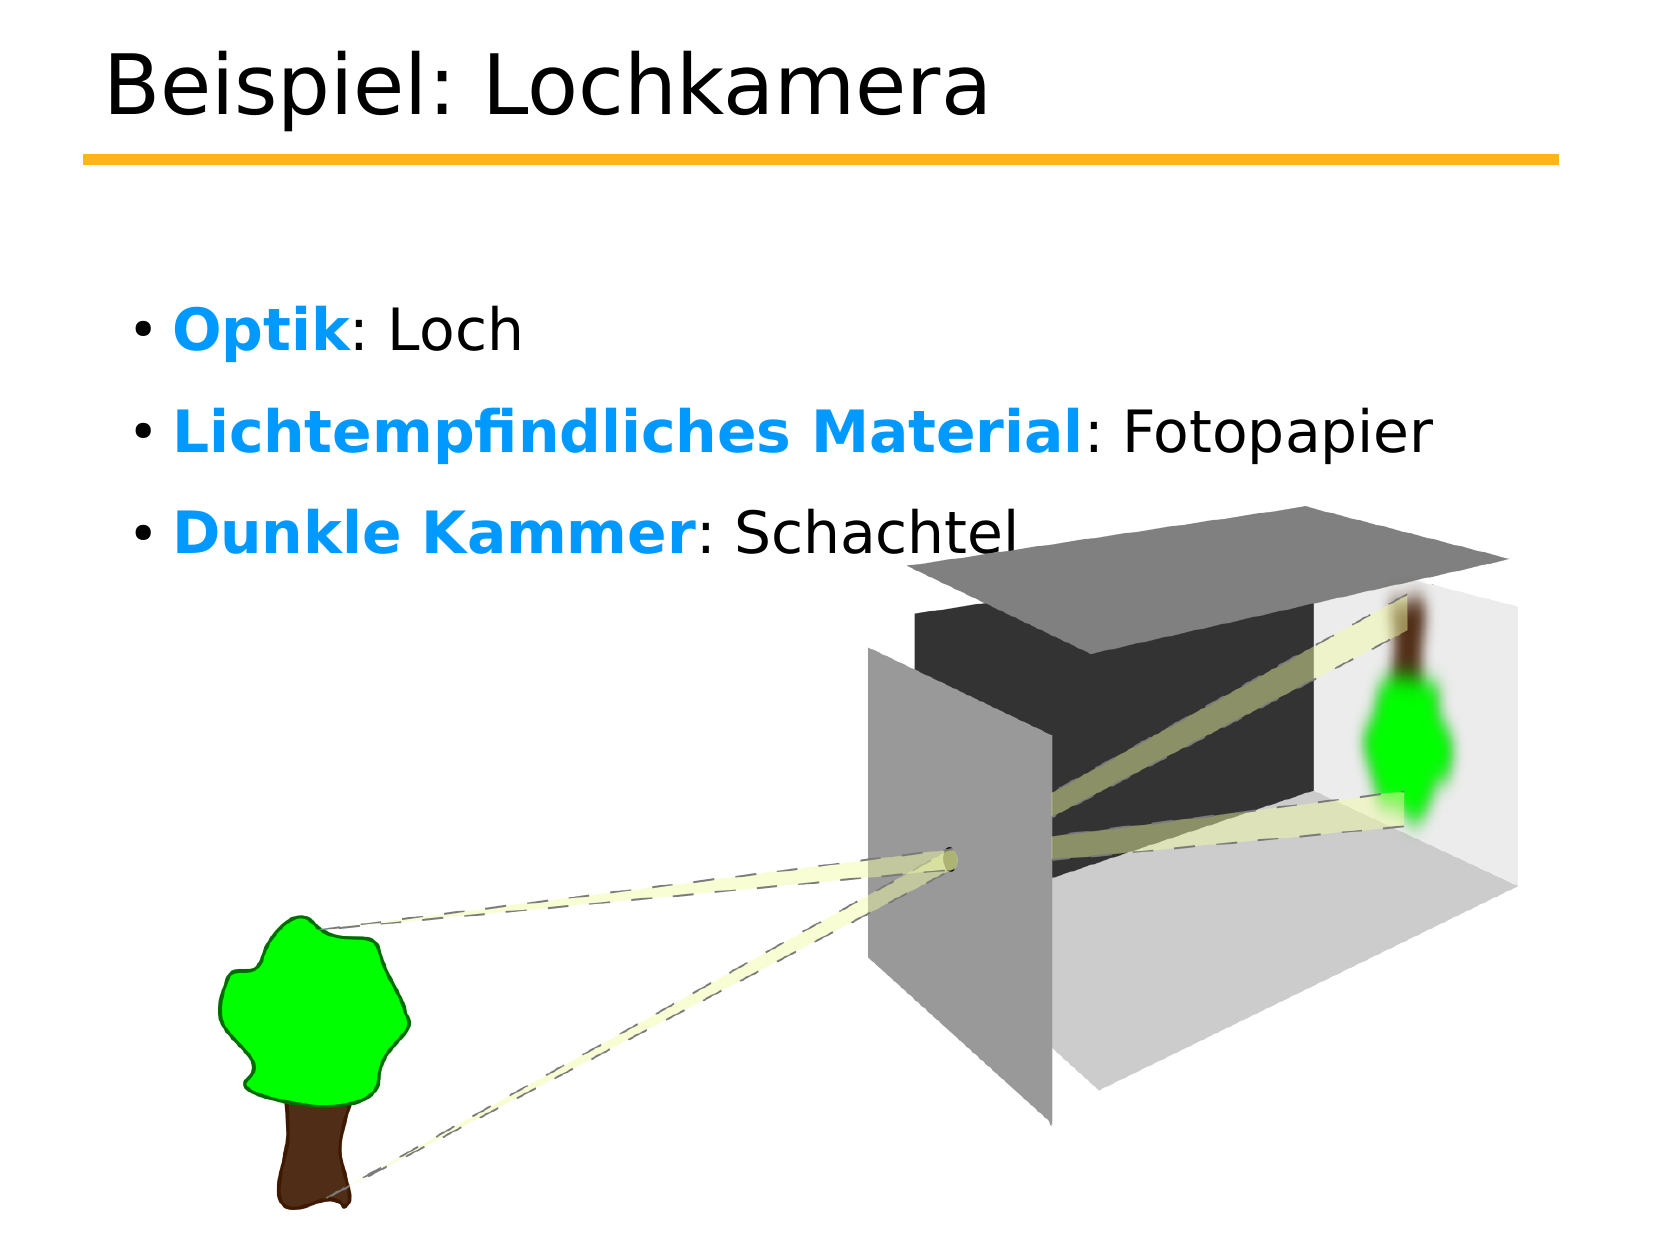

# Beispiel: Lochkamera
 Optik: Loch
 Lichtempfindliches Material: Fotopapier
 Dunkle Kammer: Schachtel